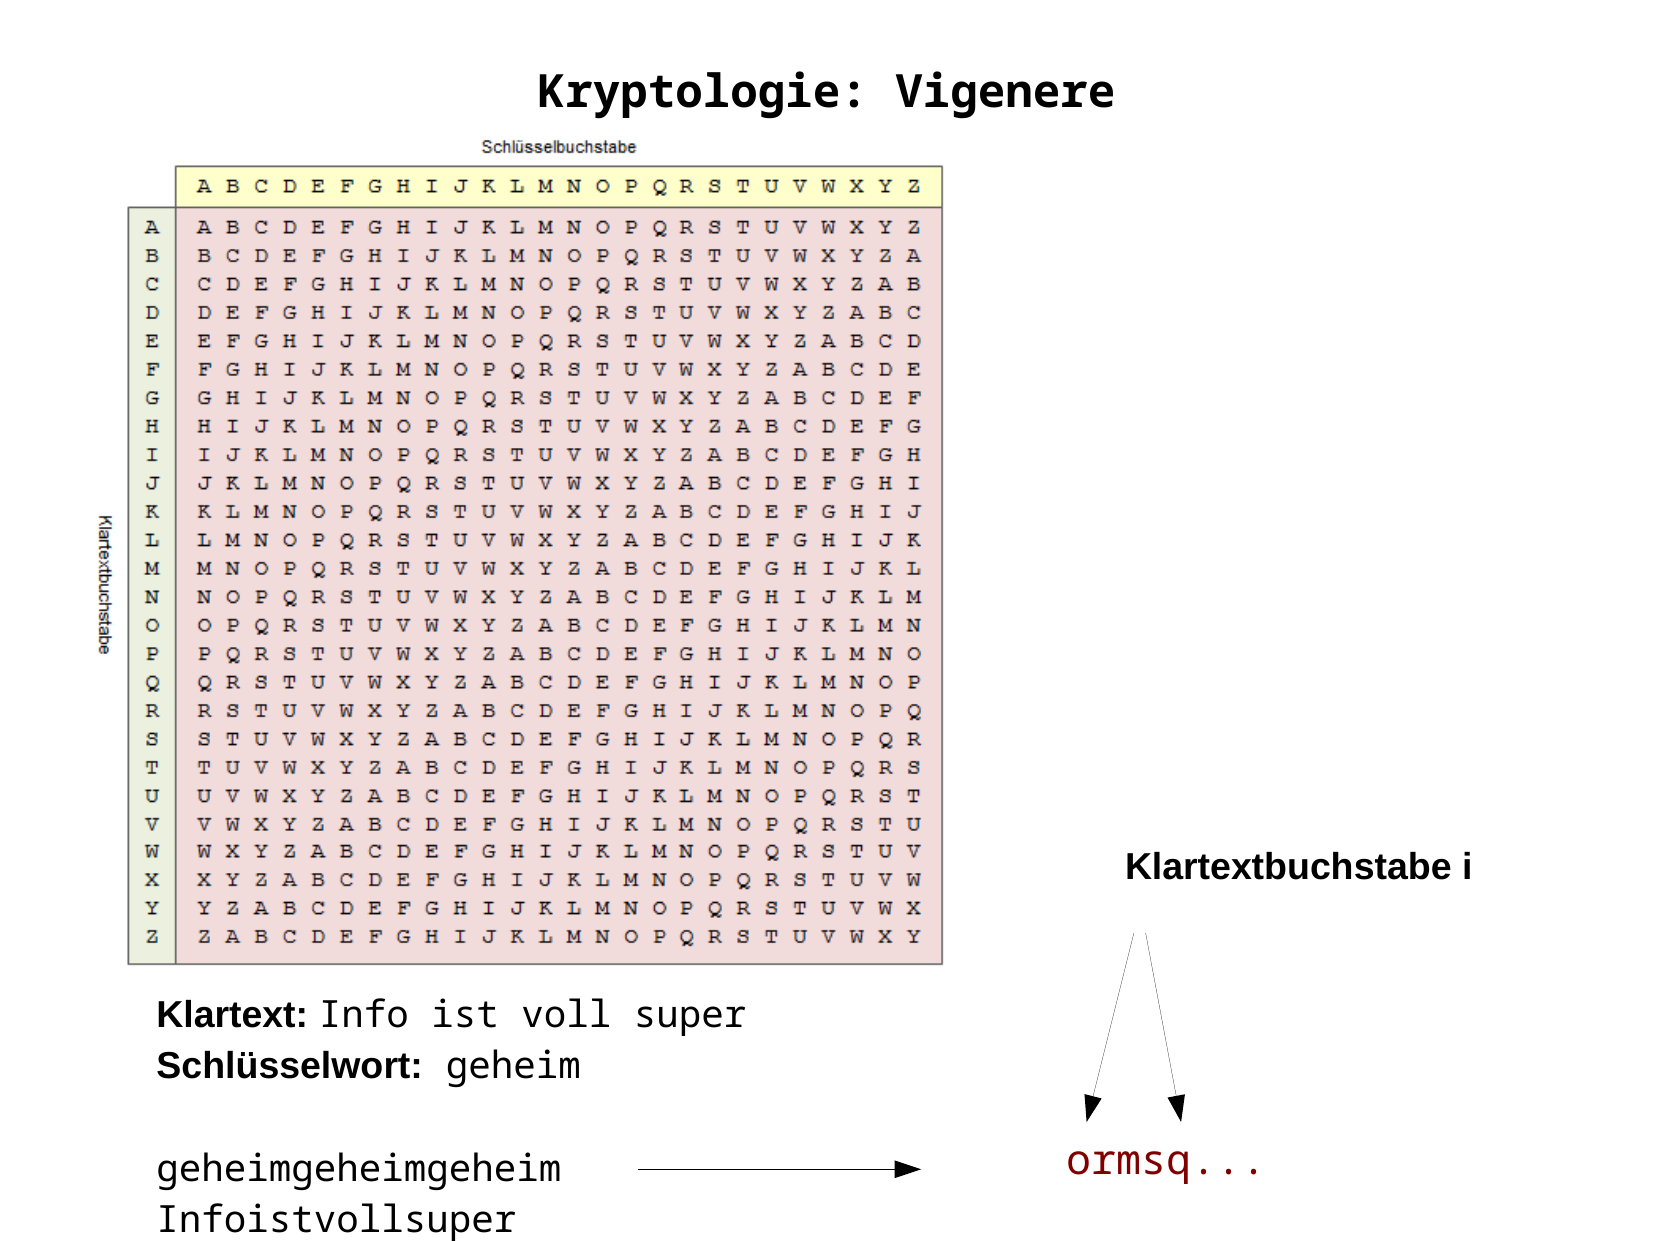

# Kryptologie: Vigenere
Klartextbuchstabe i
Klartext: Info ist voll super
Schlüsselwort: geheim
geheimgeheimgeheim
Infoistvollsuper
ormsq...